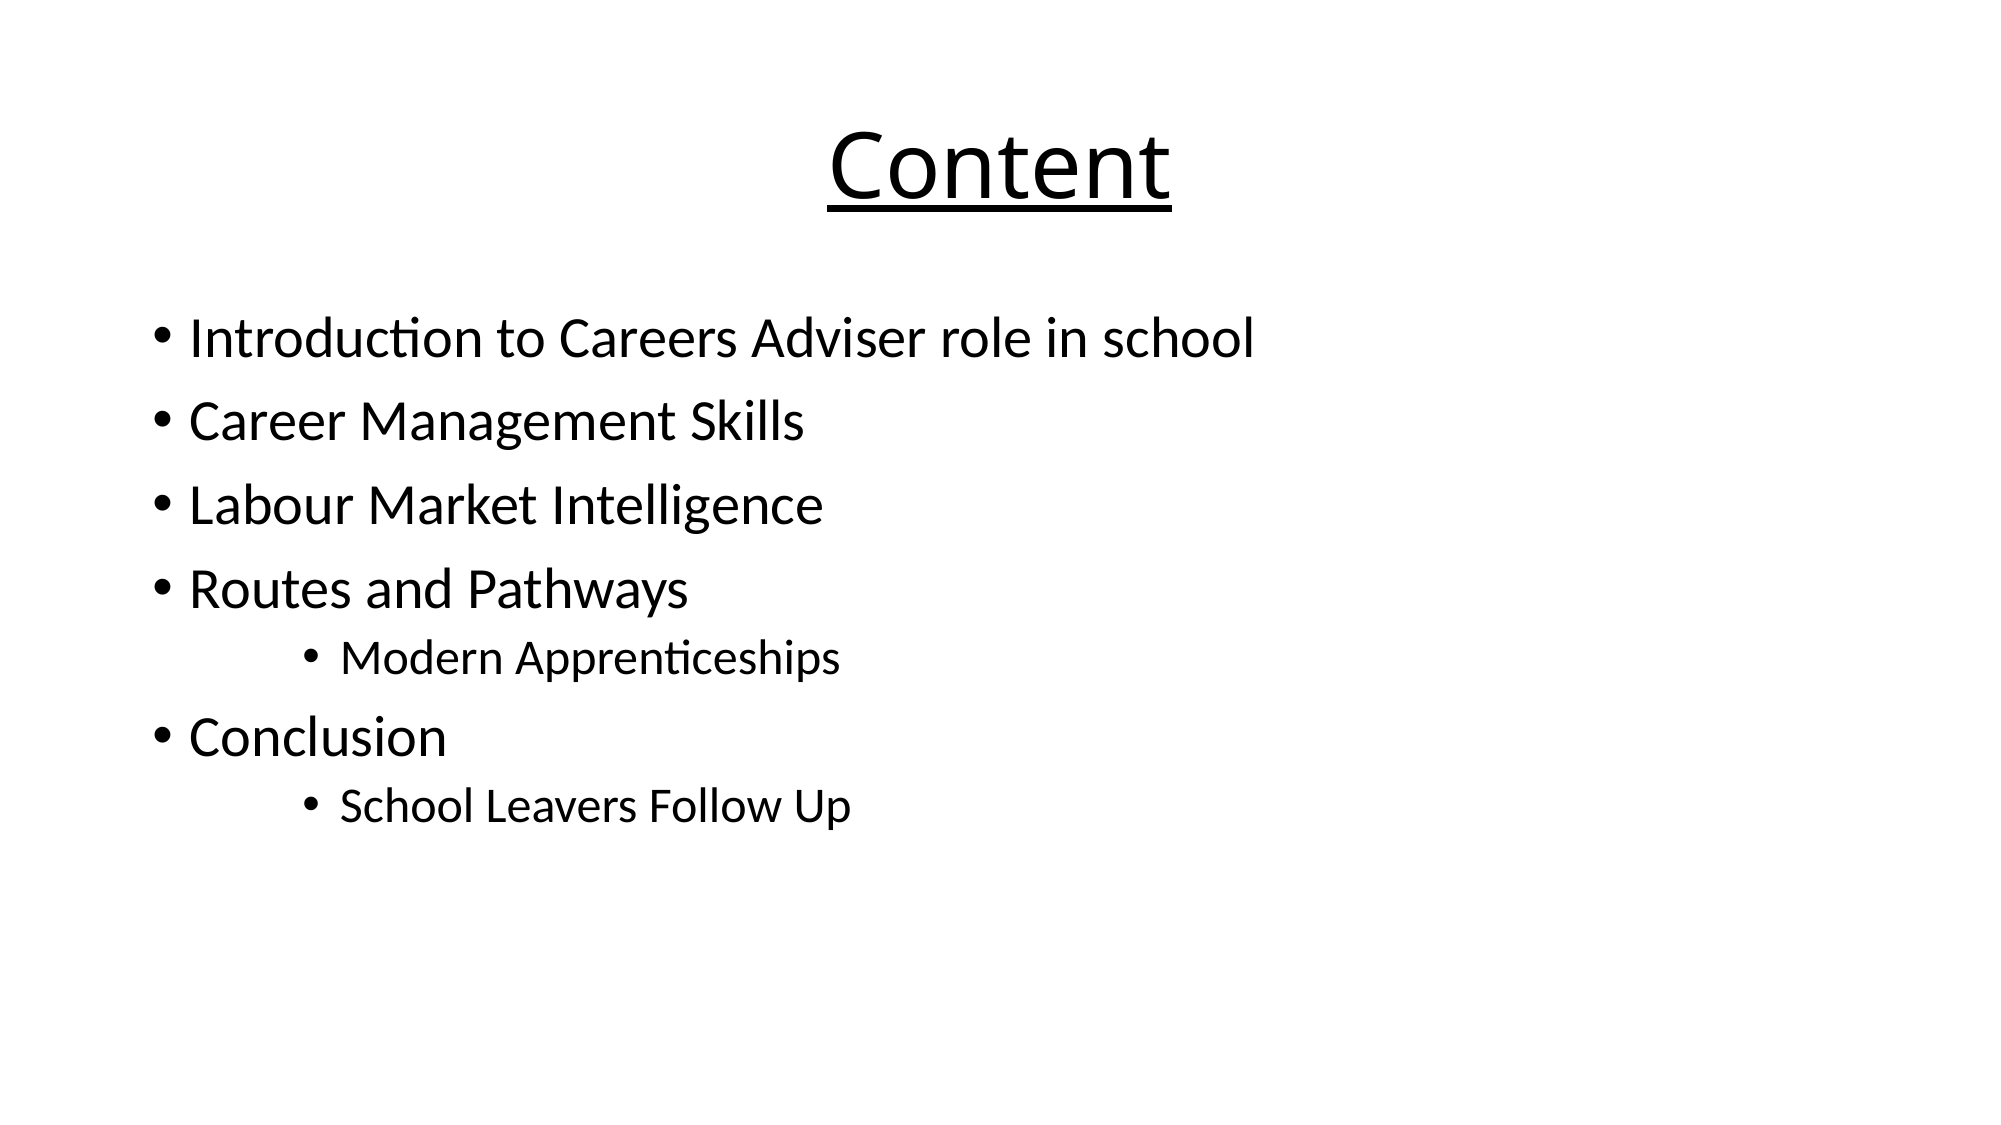

# Content
Introduction to Careers Adviser role in school
Career Management Skills
Labour Market Intelligence
Routes and Pathways
Modern Apprenticeships
Conclusion
School Leavers Follow Up